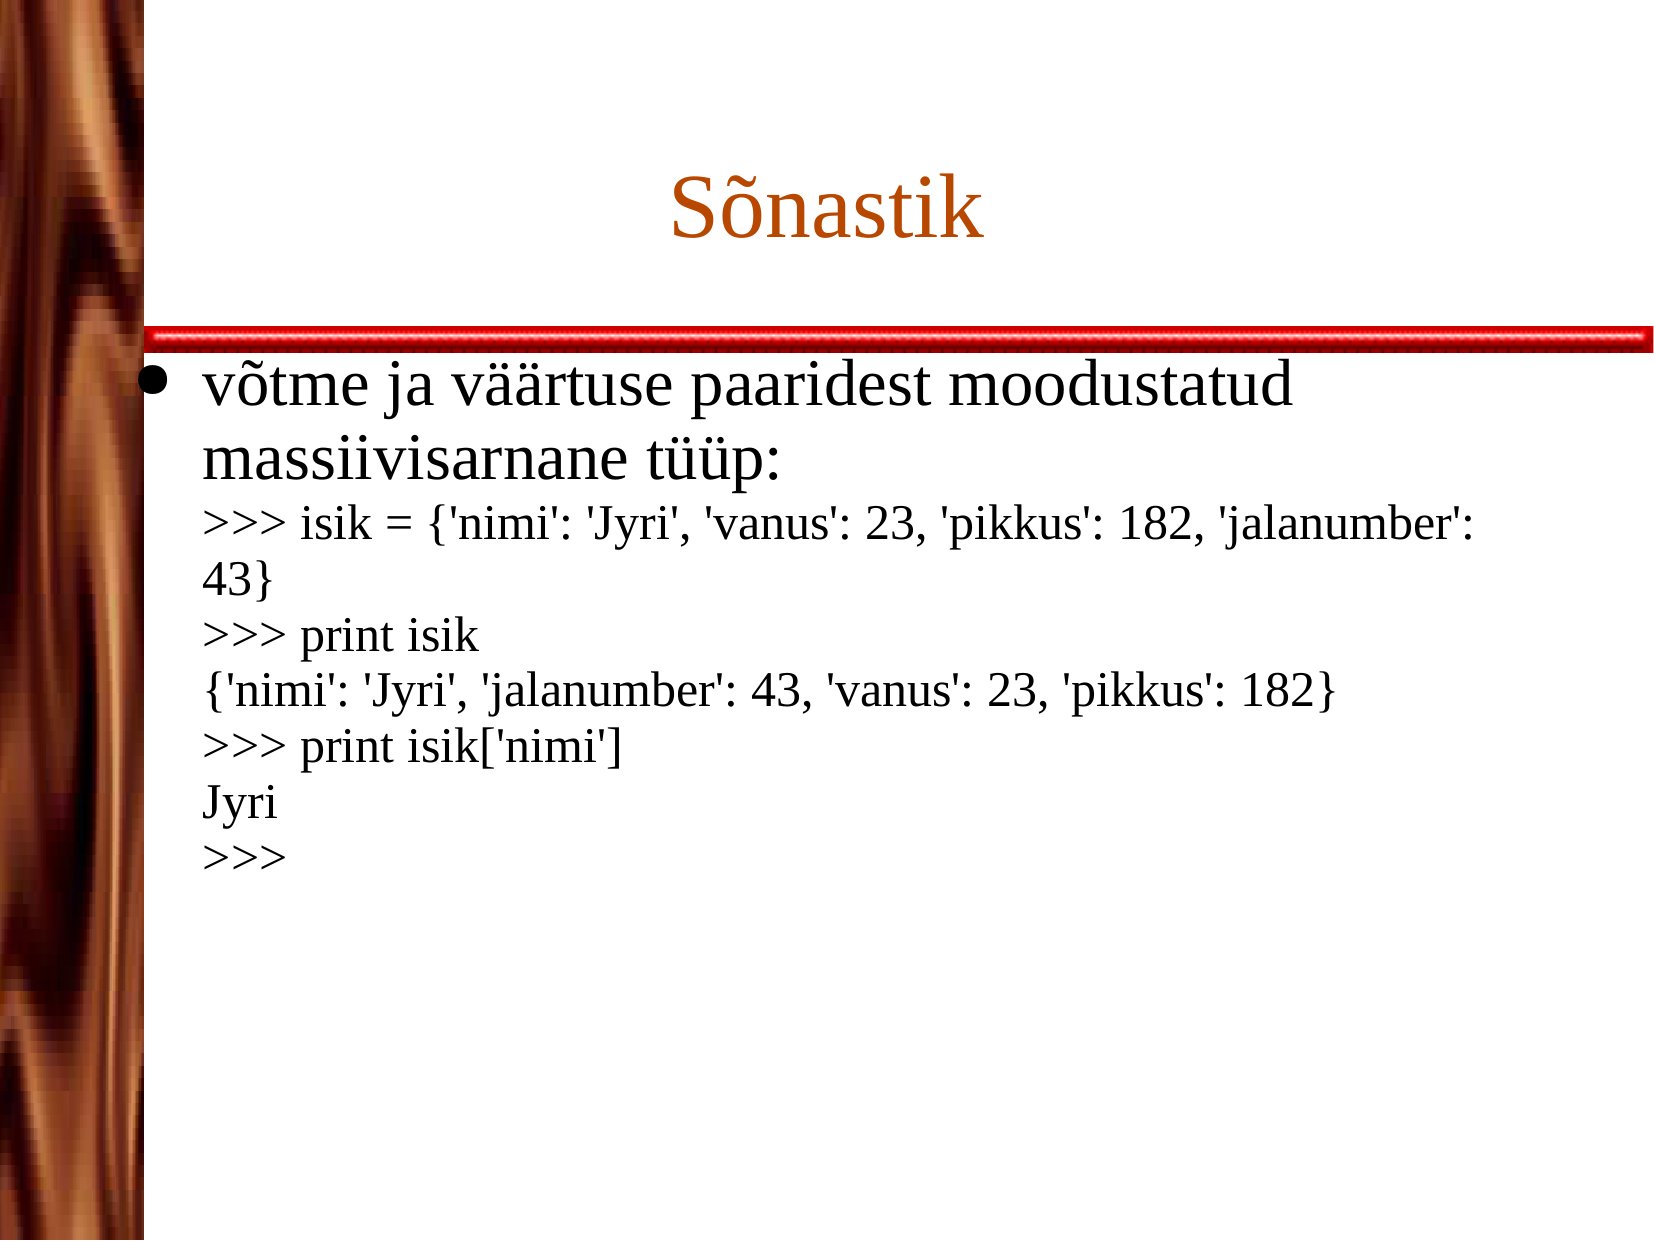

# Sõnastik
võtme ja väärtuse paaridest moodustatud massiivisarnane tüüp:
>>> isik = {'nimi': 'Jyri', 'vanus': 23, 'pikkus': 182, 'jalanumber': 43}
>>> print isik
{'nimi': 'Jyri', 'jalanumber': 43, 'vanus': 23, 'pikkus': 182}
>>> print isik['nimi']
Jyri
>>>